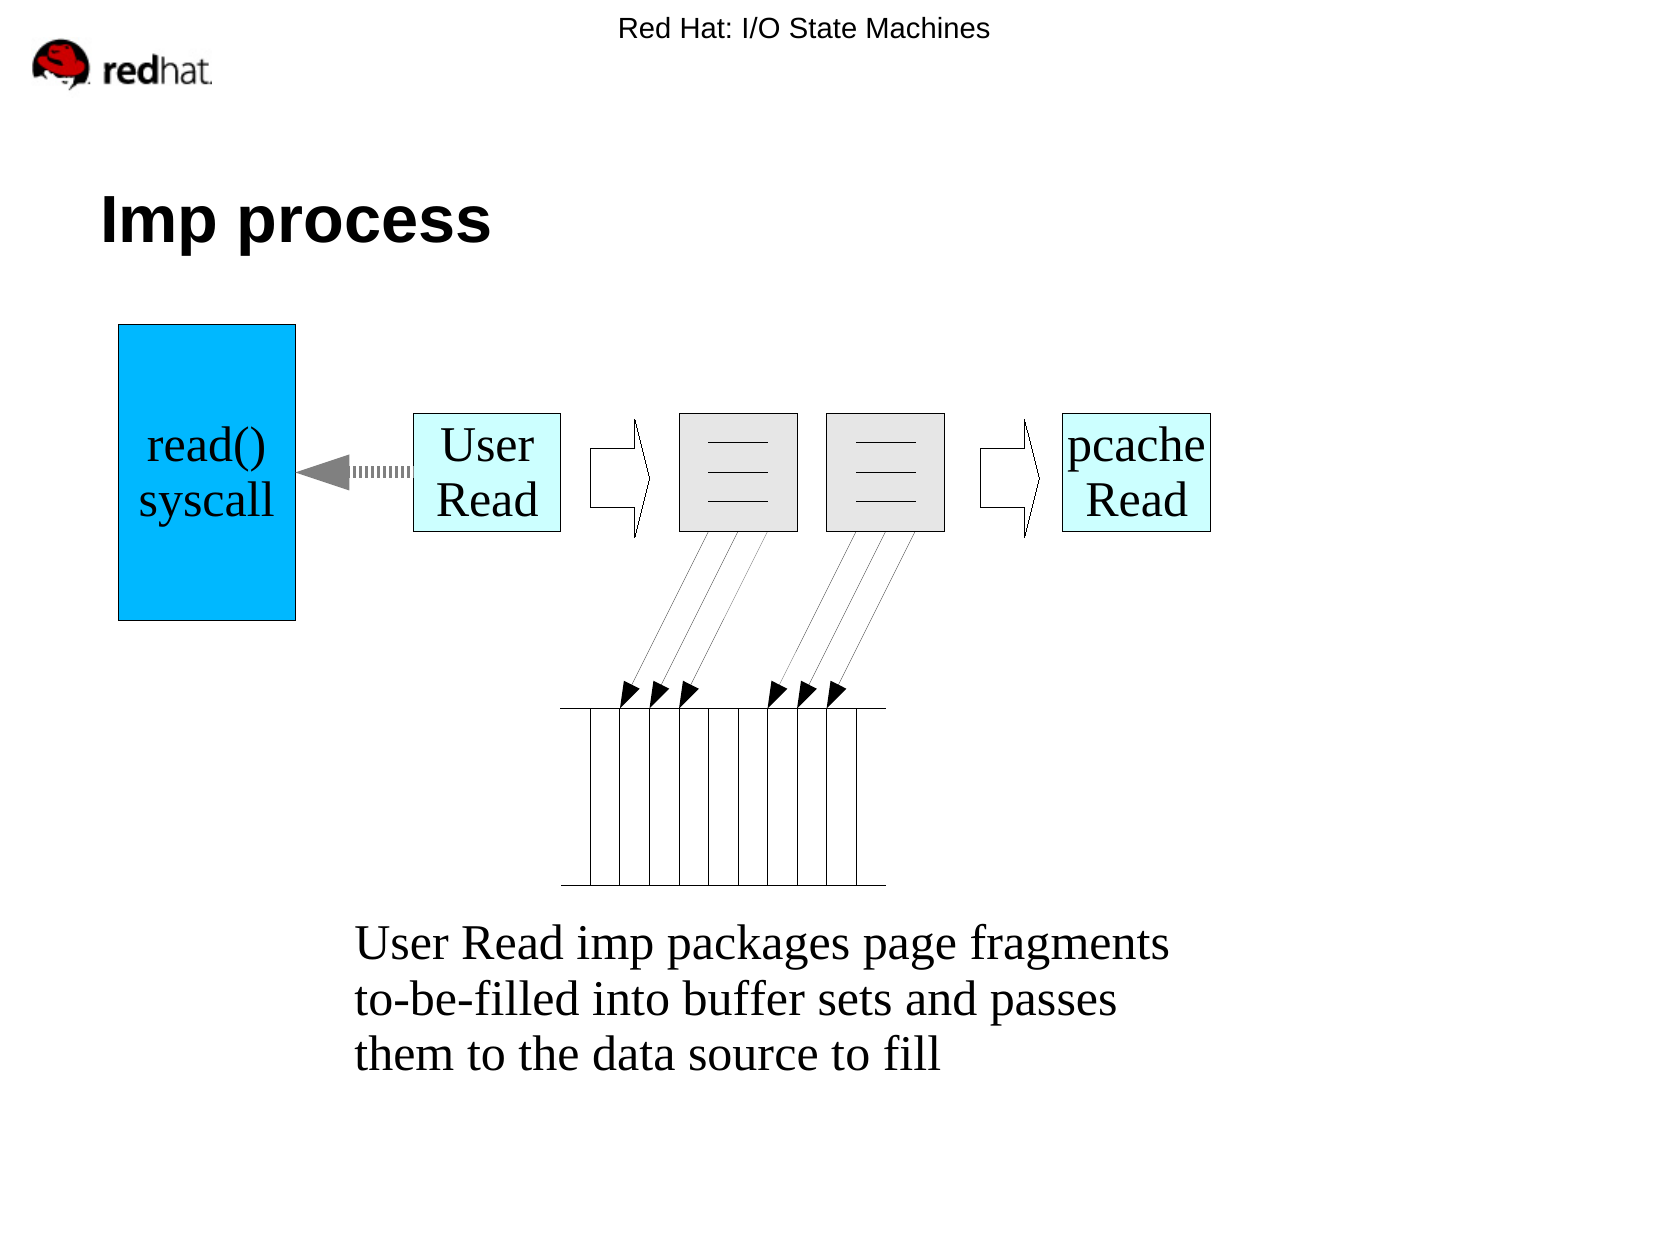

# Imp process
read()
syscall
pcache
Read
User
Read
User Read imp packages page fragments to-be-filled into buffer sets and passes them to the data source to fill